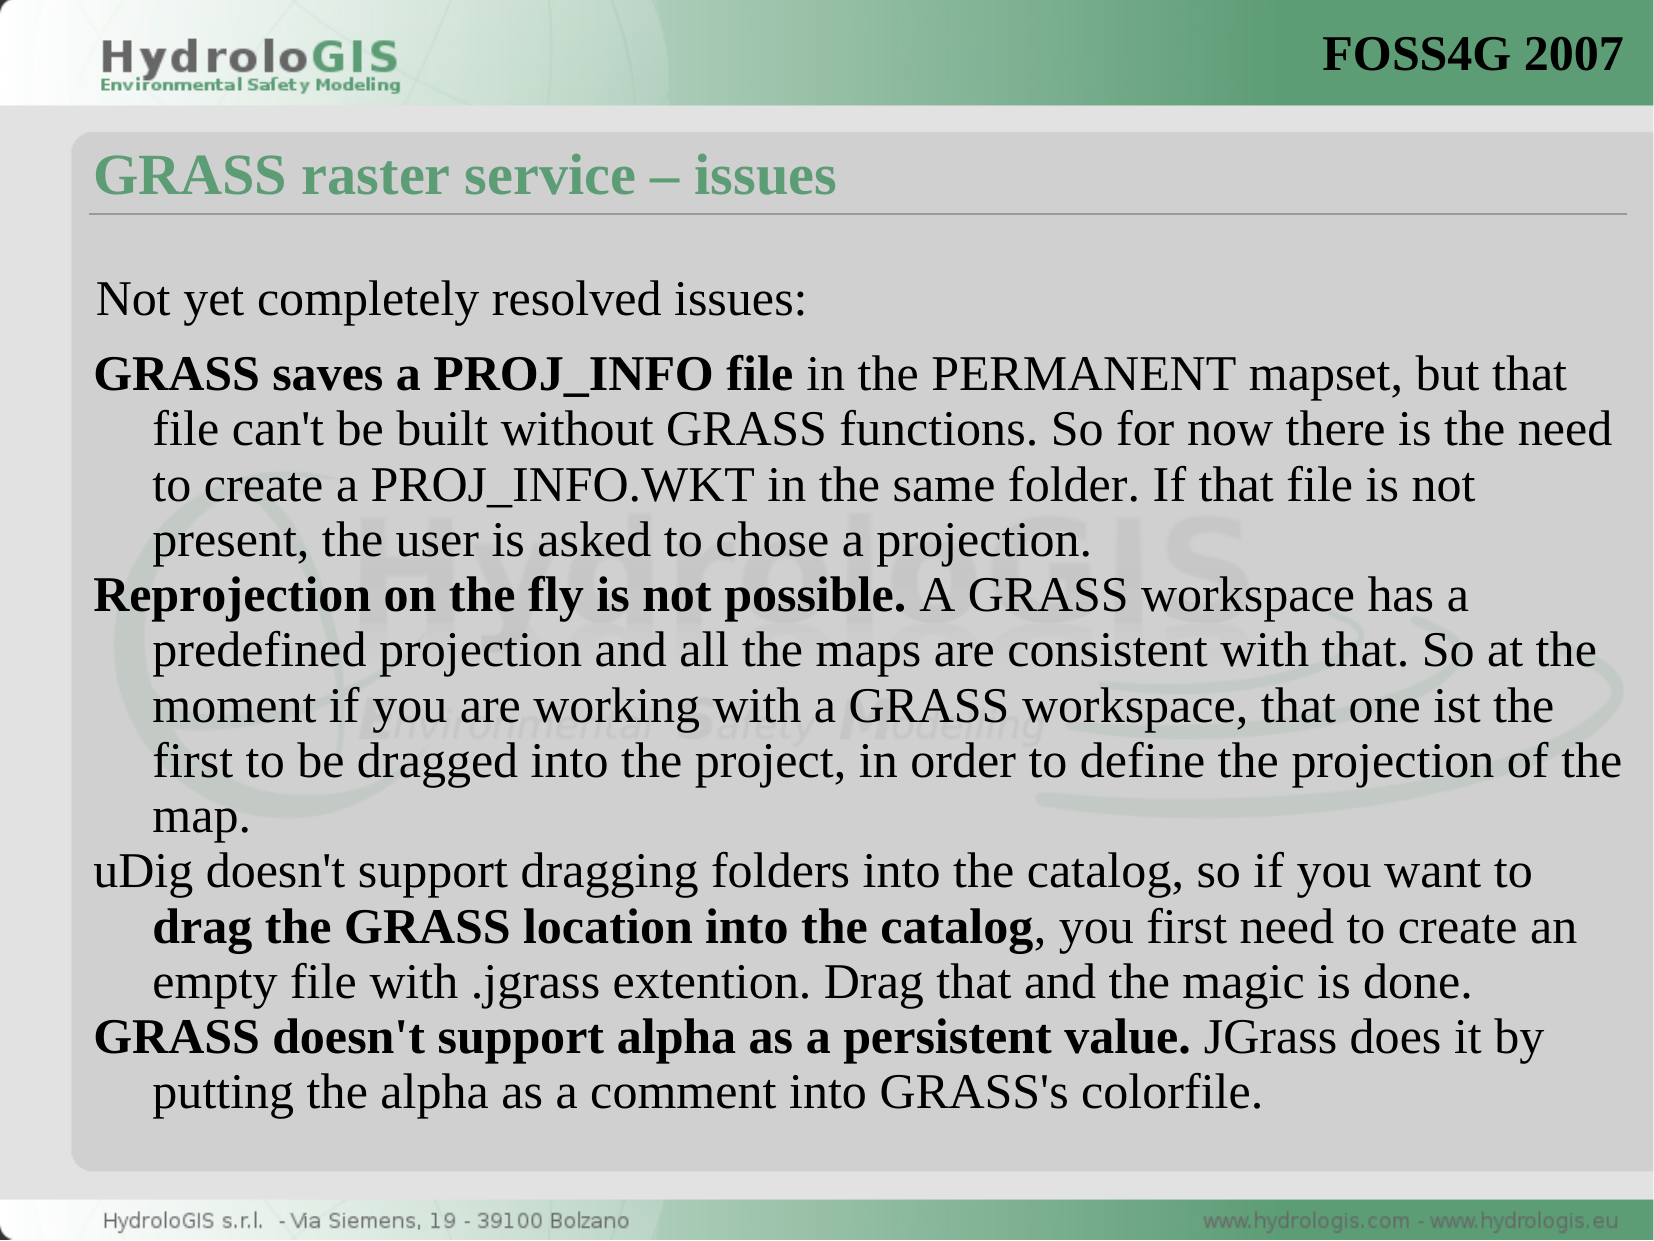

# GRASS raster service – issues
Not yet completely resolved issues:
GRASS saves a PROJ_INFO file in the PERMANENT mapset, but that file can't be built without GRASS functions. So for now there is the need to create a PROJ_INFO.WKT in the same folder. If that file is not present, the user is asked to chose a projection.
Reprojection on the fly is not possible. A GRASS workspace has a predefined projection and all the maps are consistent with that. So at the moment if you are working with a GRASS workspace, that one ist the first to be dragged into the project, in order to define the projection of the map.
uDig doesn't support dragging folders into the catalog, so if you want to drag the GRASS location into the catalog, you first need to create an empty file with .jgrass extention. Drag that and the magic is done.
GRASS doesn't support alpha as a persistent value. JGrass does it by putting the alpha as a comment into GRASS's colorfile.